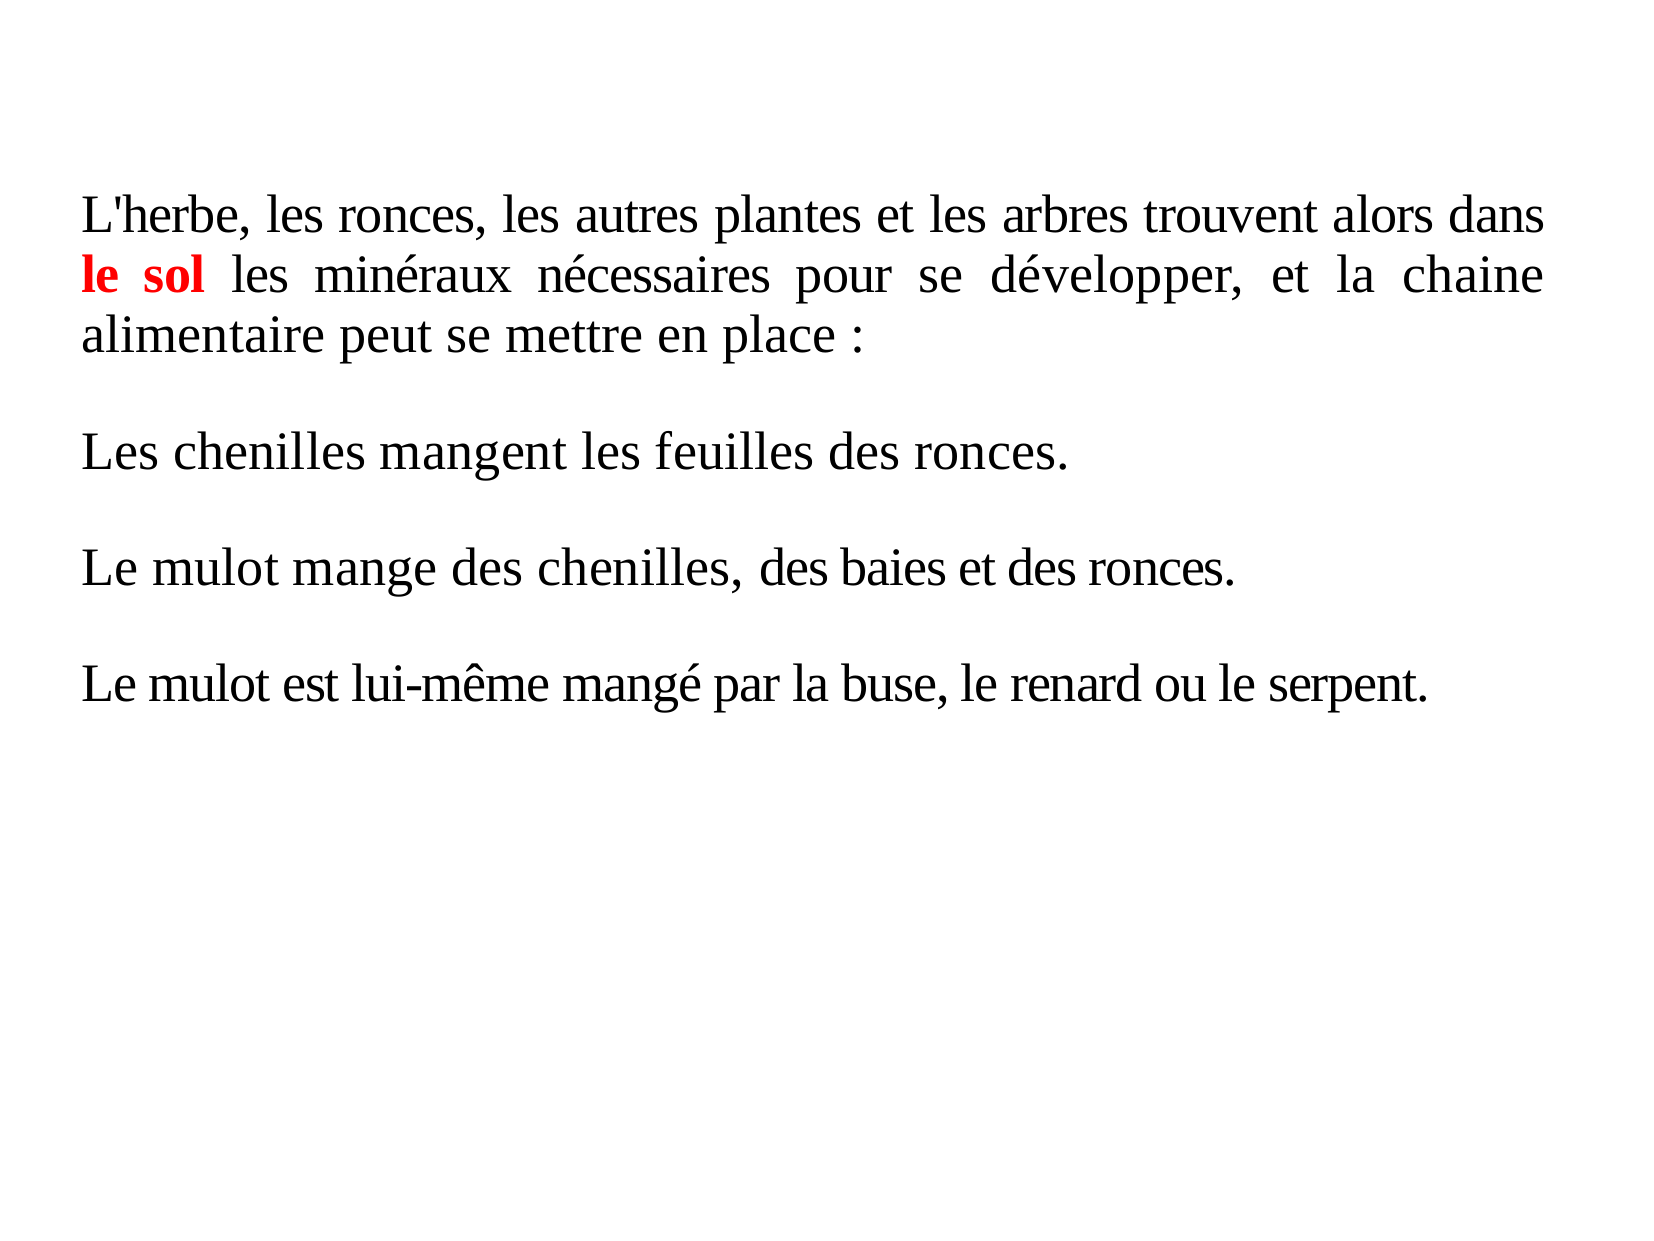

L'herbe, les ronces, les autres plantes et les arbres trouvent alors dans le sol les minéraux nécessaires pour se développer, et la chaine alimentaire peut se mettre en place :
Les chenilles mangent les feuilles des ronces.
Le mulot mange des chenilles, des baies et des ronces.
Le mulot est lui-même mangé par la buse, le renard ou le serpent.